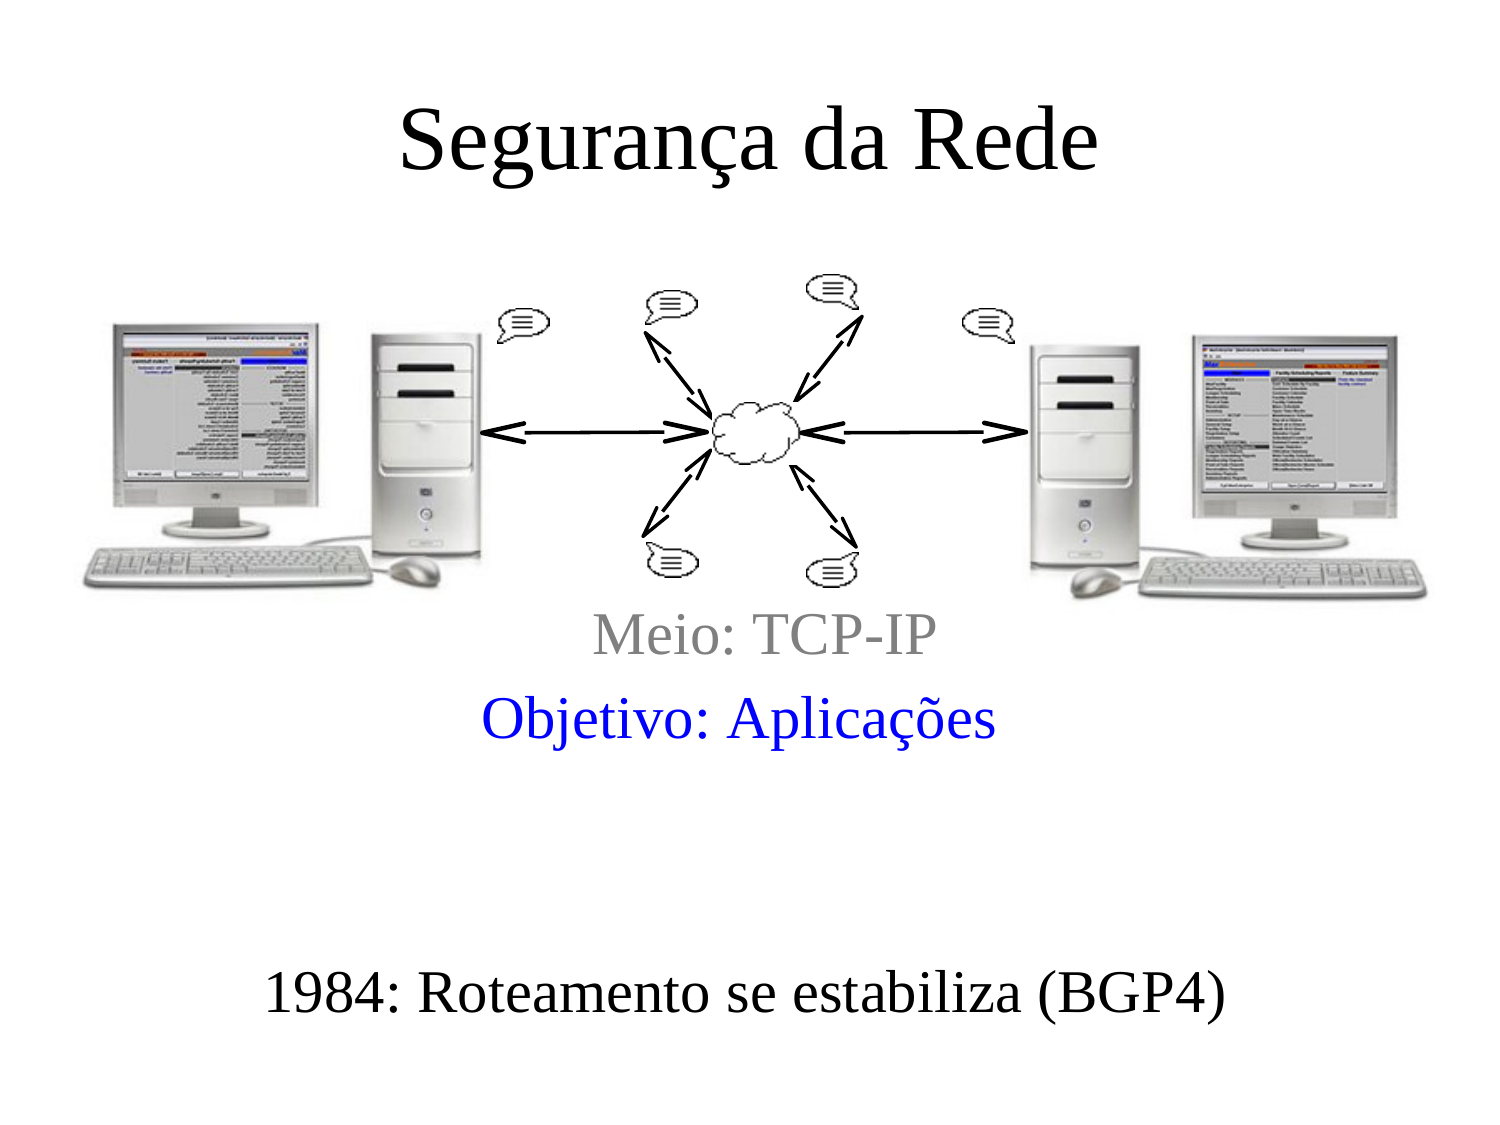

# Segurança da Rede
Cliente		Meio: TCP-IP		Servidor
A			Objetivo: Aplicações			B
Objetivos: Eficiência, inovação e competitividade
1984: Roteamento se estabiliza (BGP4)